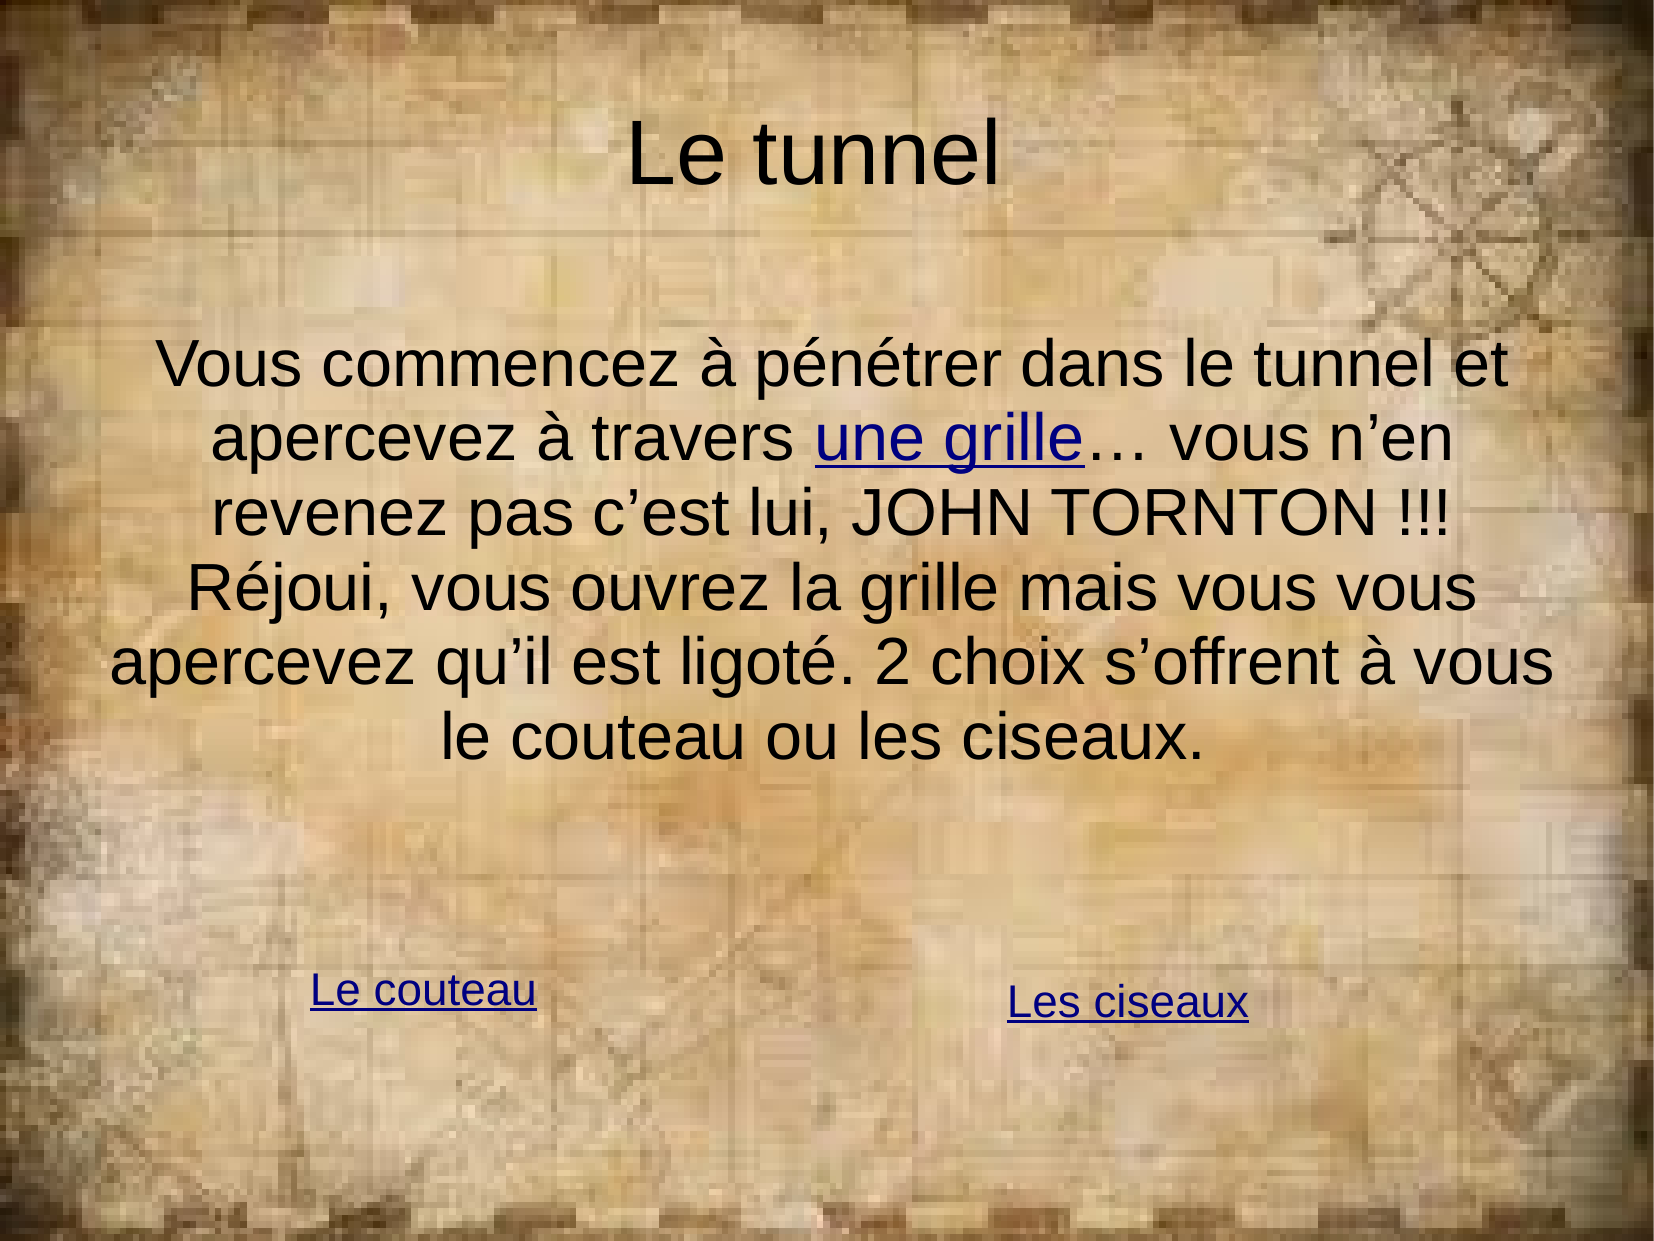

# Le tunnel
Vous commencez à pénétrer dans le tunnel et apercevez à travers une grille… vous n’en revenez pas c’est lui, JOHN TORNTON !!! Réjoui, vous ouvrez la grille mais vous vous apercevez qu’il est ligoté. 2 choix s’offrent à vous le couteau ou les ciseaux.
Le couteau
Les ciseaux